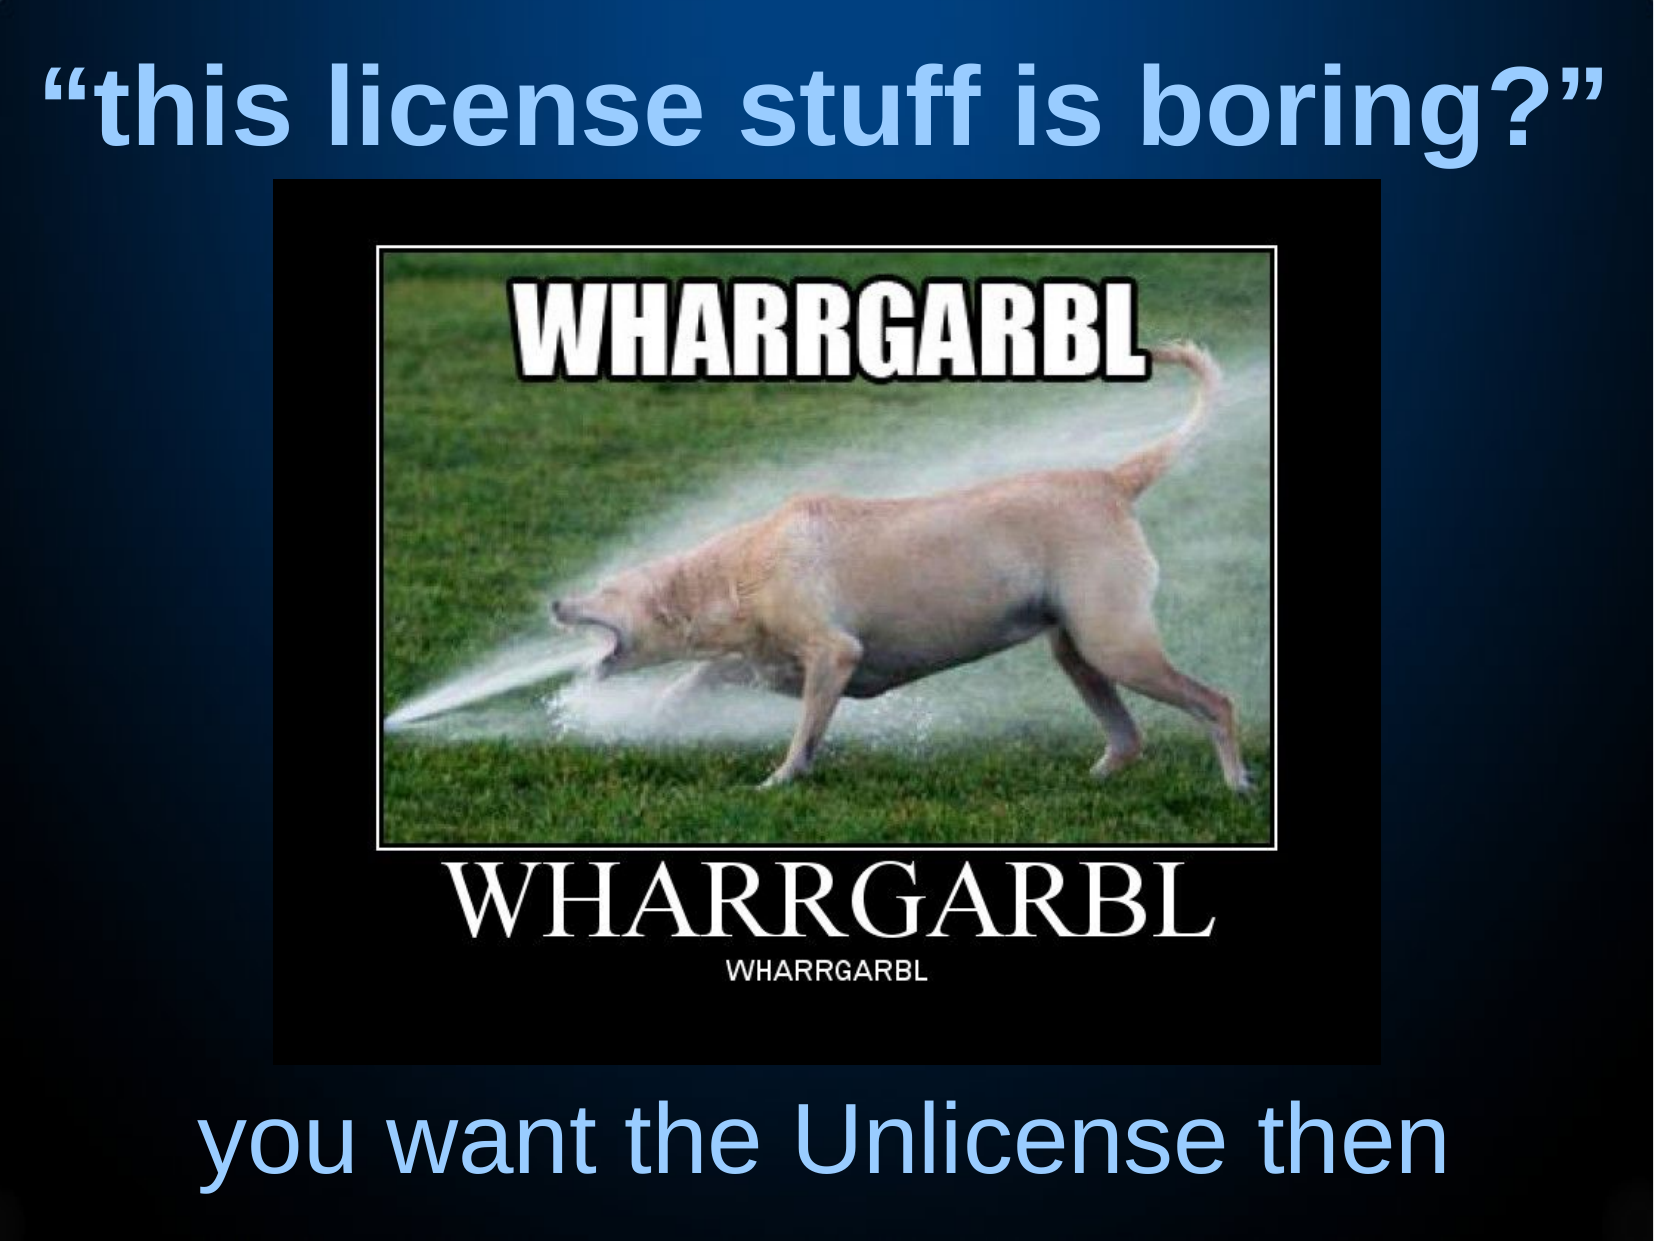

# “this license stuff is boring?”
you want the Unlicense then